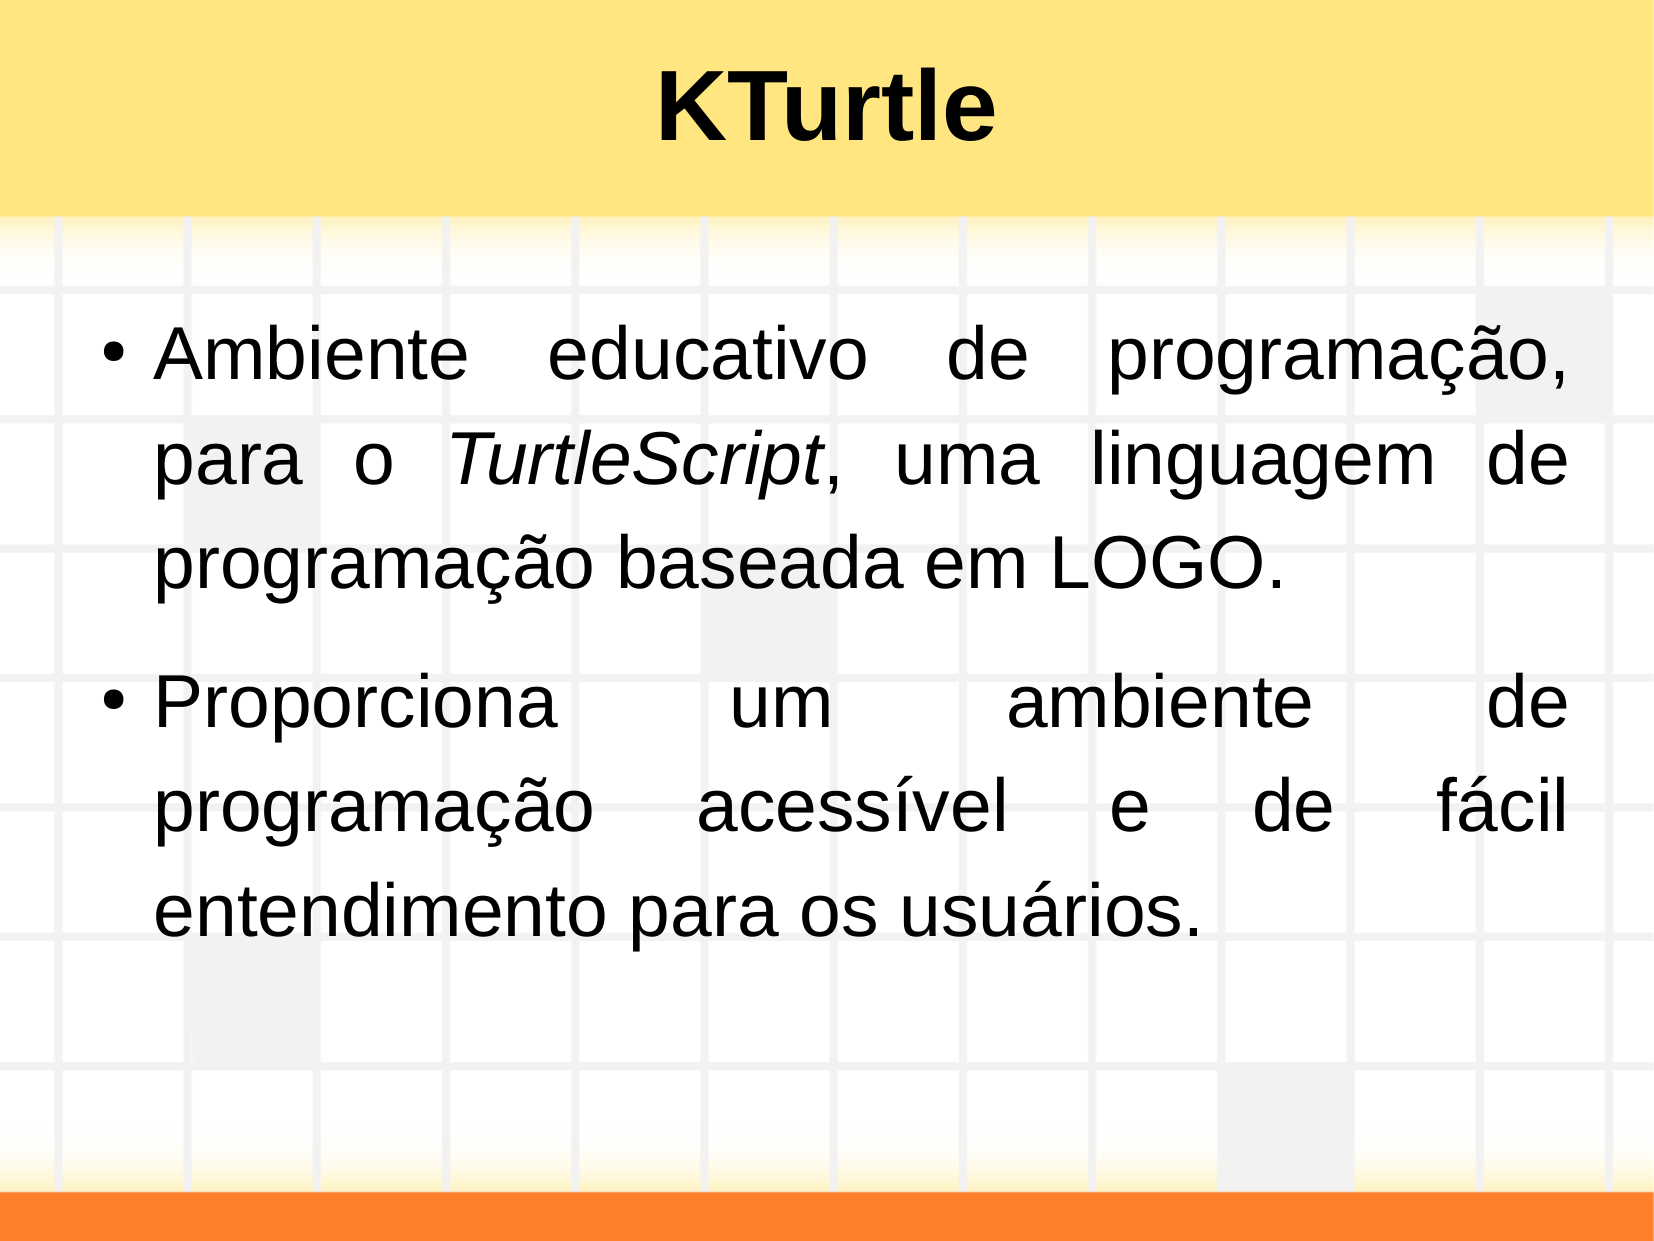

# KTurtle
Ambiente educativo de programação, para o TurtleScript, uma linguagem de programação baseada em LOGO.
Proporciona um ambiente de programação acessível e de fácil entendimento para os usuários.